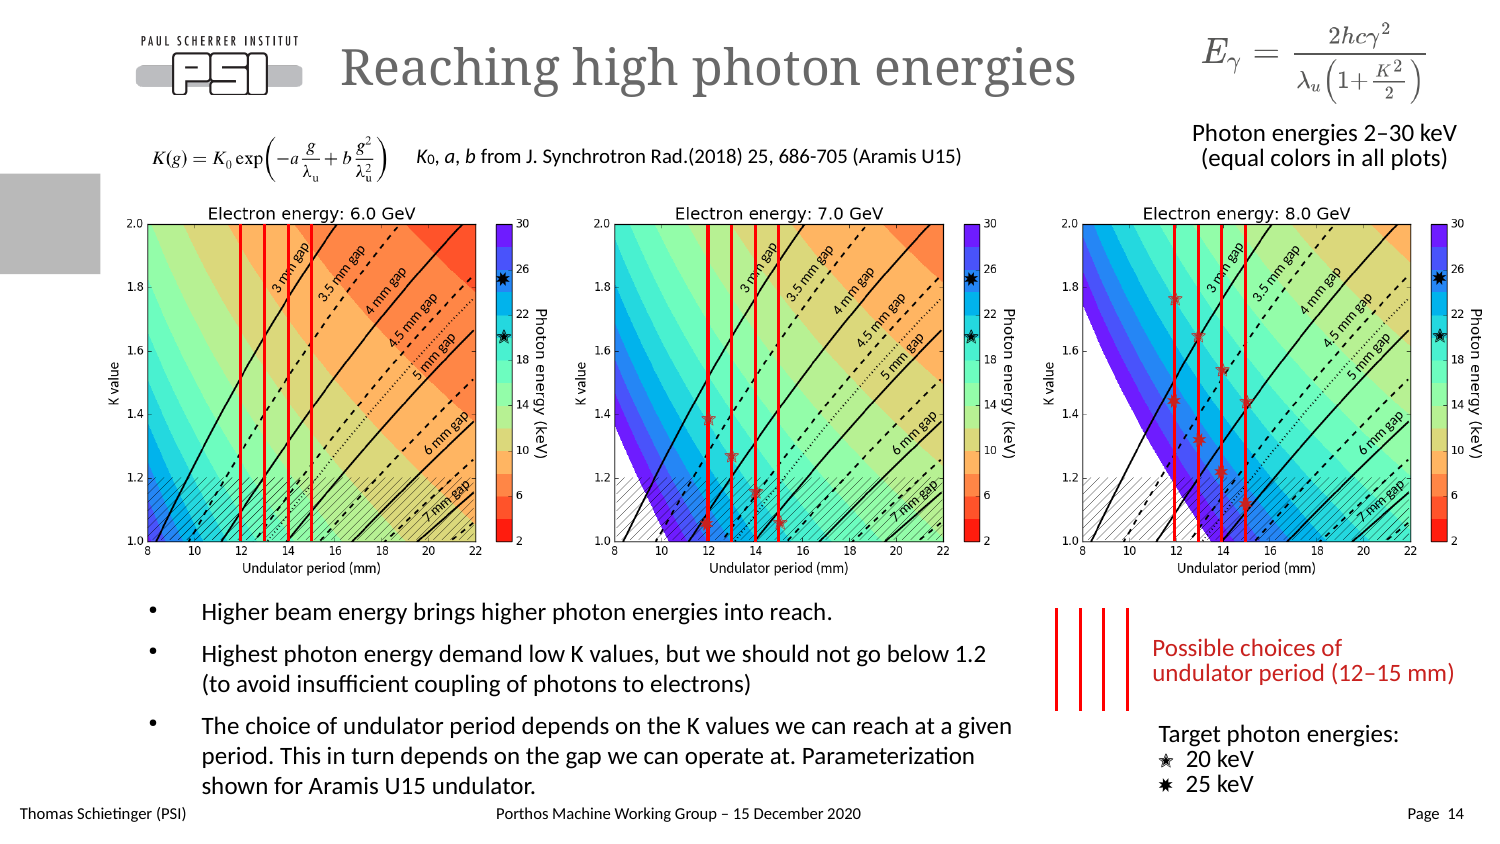

# Reaching high photon energies
Photon energies 2–30 keV
(equal colors in all plots)
K0, a, b from J. Synchrotron Rad.(2018) 25, 686-705 (Aramis U15)
3 mm gap
3 mm gap
3 mm gap
3.5 mm gap
3.5 mm gap
3.5 mm gap
✸
✸
✸
4 mm gap
4 mm gap
4 mm gap

4.5 mm gap
4.5 mm gap
4.5 mm gap




5 mm gap
5 mm gap
5 mm gap


✸

6 mm gap
6 mm gap
6 mm gap
✸

✸

✸
7 mm gap
7 mm gap
7 mm gap

✸
Higher beam energy brings higher photon energies into reach.
Highest photon energy demand low K values, but we should not go below 1.2 (to avoid insufficient coupling of photons to electrons)
The choice of undulator period depends on the K values we can reach at a given period. This in turn depends on the gap we can operate at. Parameterization shown for Aramis U15 undulator.
Possible choices of
undulator period (12–15 mm)
Target photon energies:
 20 keV
✸ 25 keV